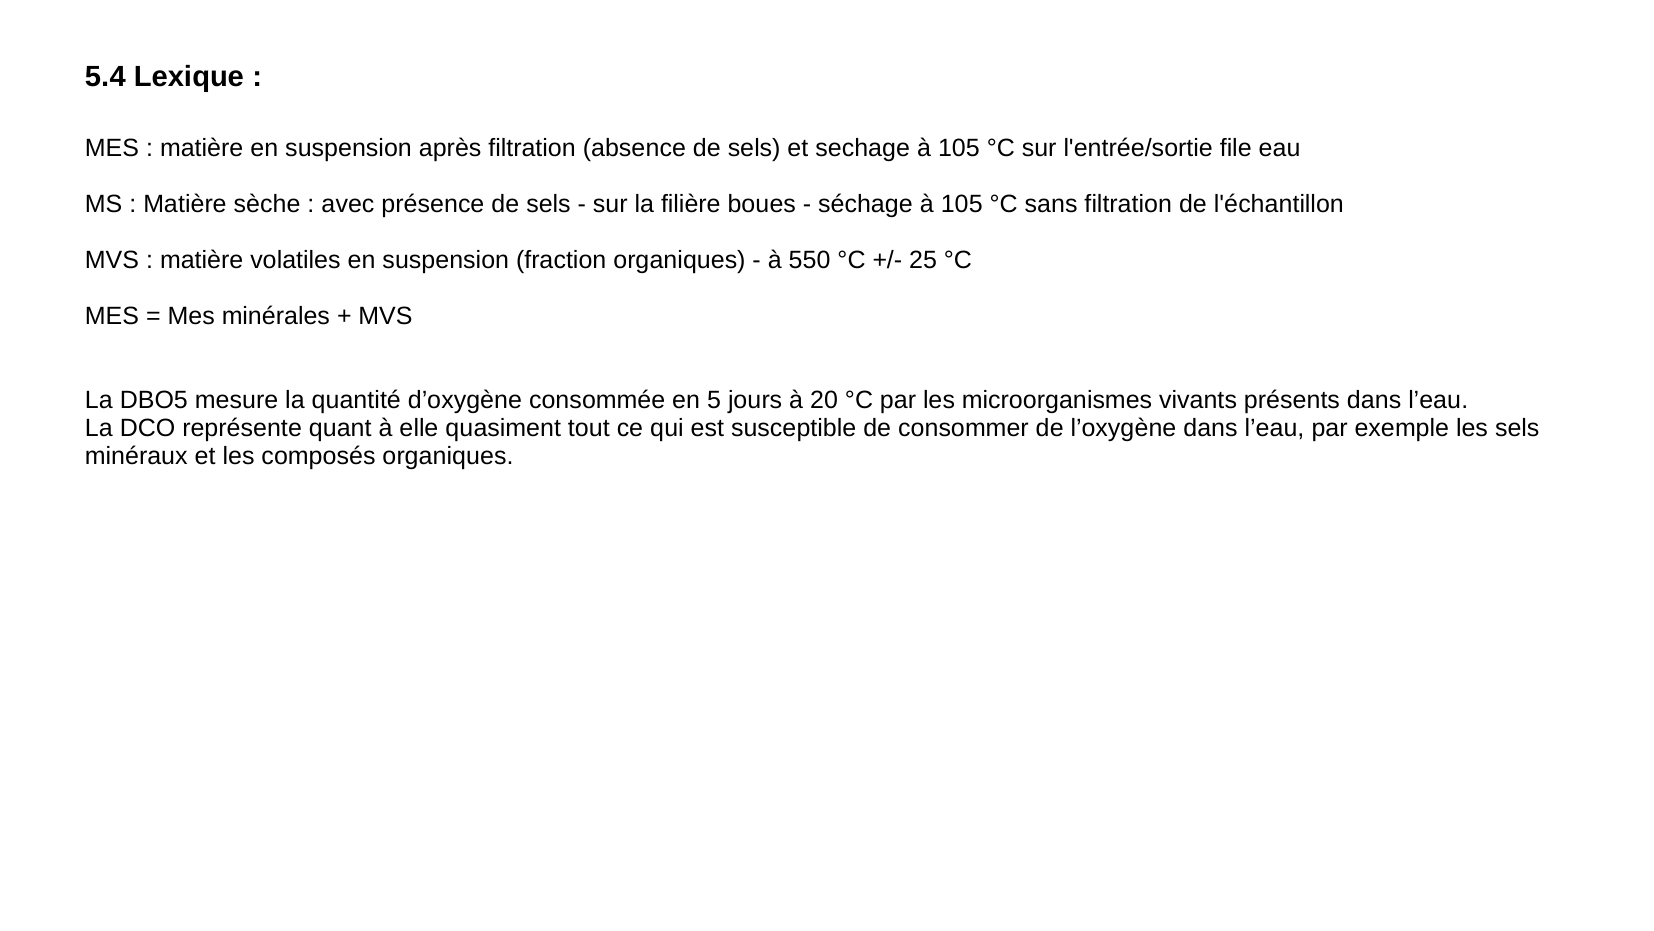

5.4 Lexique :
MES : matière en suspension après filtration (absence de sels) et sechage à 105 °C sur l'entrée/sortie file eau
MS : Matière sèche : avec présence de sels - sur la filière boues - séchage à 105 °C sans filtration de l'échantillon
MVS : matière volatiles en suspension (fraction organiques) - à 550 °C +/- 25 °C
MES = Mes minérales + MVS
La DBO5 mesure la quantité d’oxygène consommée en 5 jours à 20 °C par les microorganismes vivants présents dans l’eau.
La DCO représente quant à elle quasiment tout ce qui est susceptible de consommer de l’oxygène dans l’eau, par exemple les sels minéraux et les composés organiques.